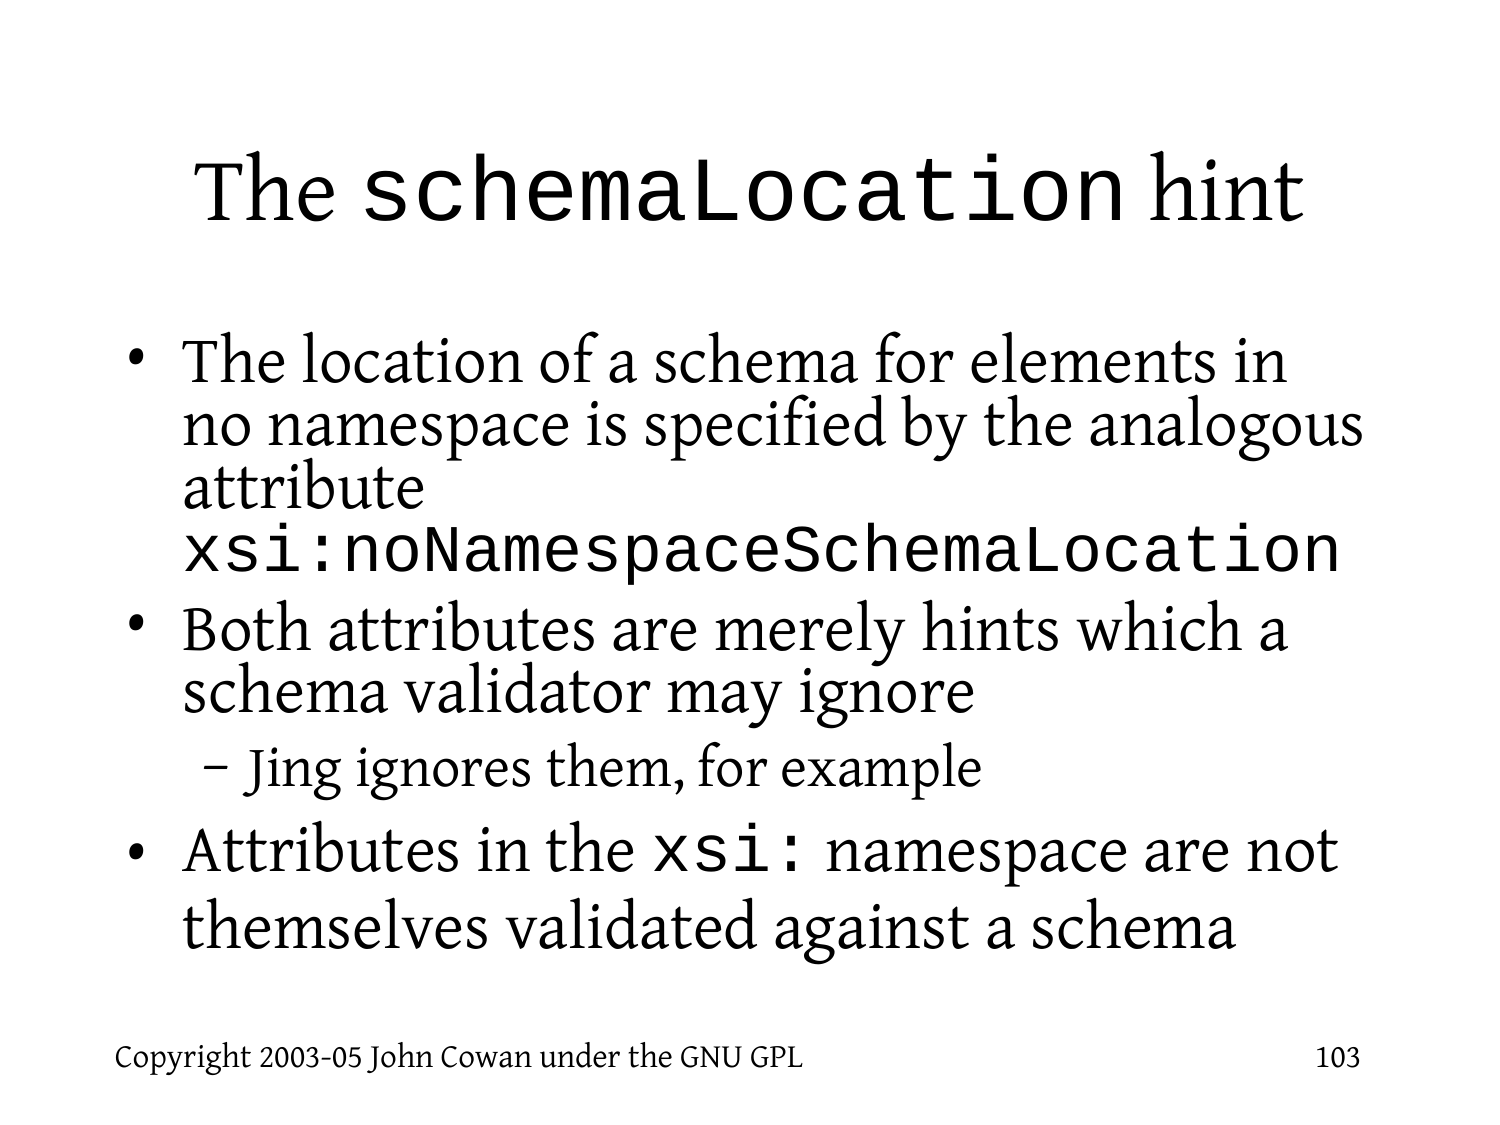

# The schemaLocation hint
The location of a schema for elements in no namespace is specified by the analogous attribute xsi:noNamespaceSchemaLocation
Both attributes are merely hints which a schema validator may ignore
Jing ignores them, for example
Attributes in the xsi: namespace are not themselves validated against a schema